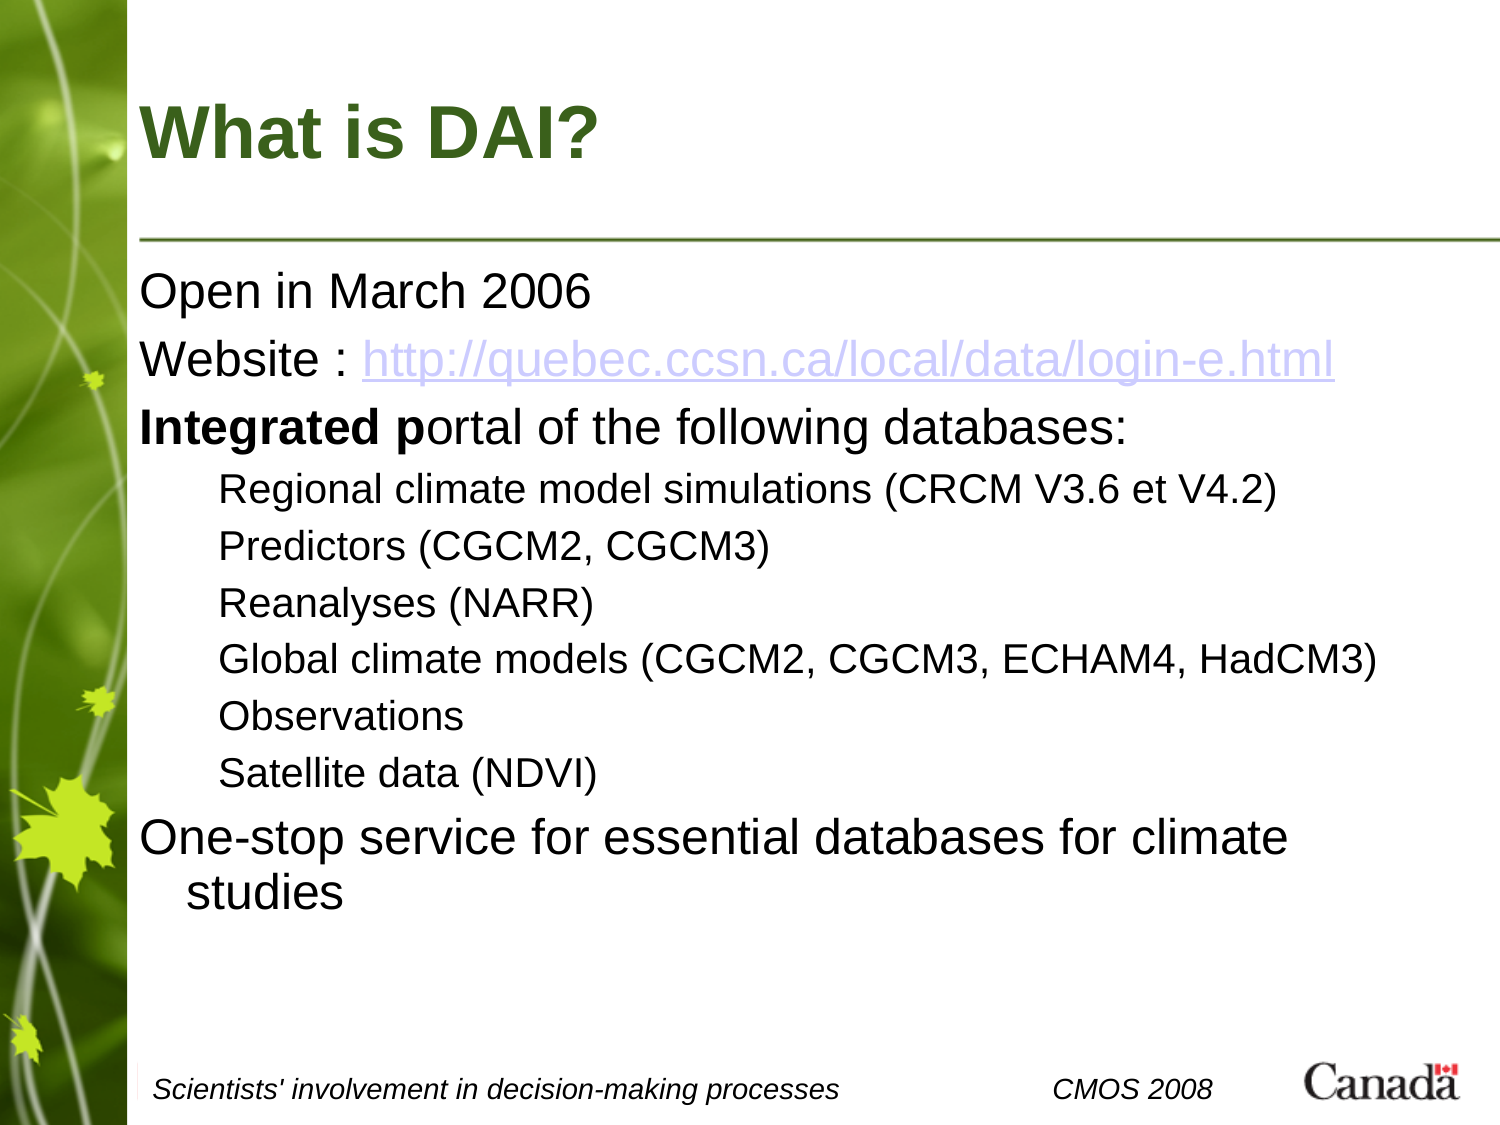

# What is DAI?
Open in March 2006
Website : http://quebec.ccsn.ca/local/data/login-e.html
Integrated portal of the following databases:
Regional climate model simulations (CRCM V3.6 et V4.2)
Predictors (CGCM2, CGCM3)
Reanalyses (NARR)
Global climate models (CGCM2, CGCM3, ECHAM4, HadCM3)
Observations
Satellite data (NDVI)
One-stop service for essential databases for climate studies